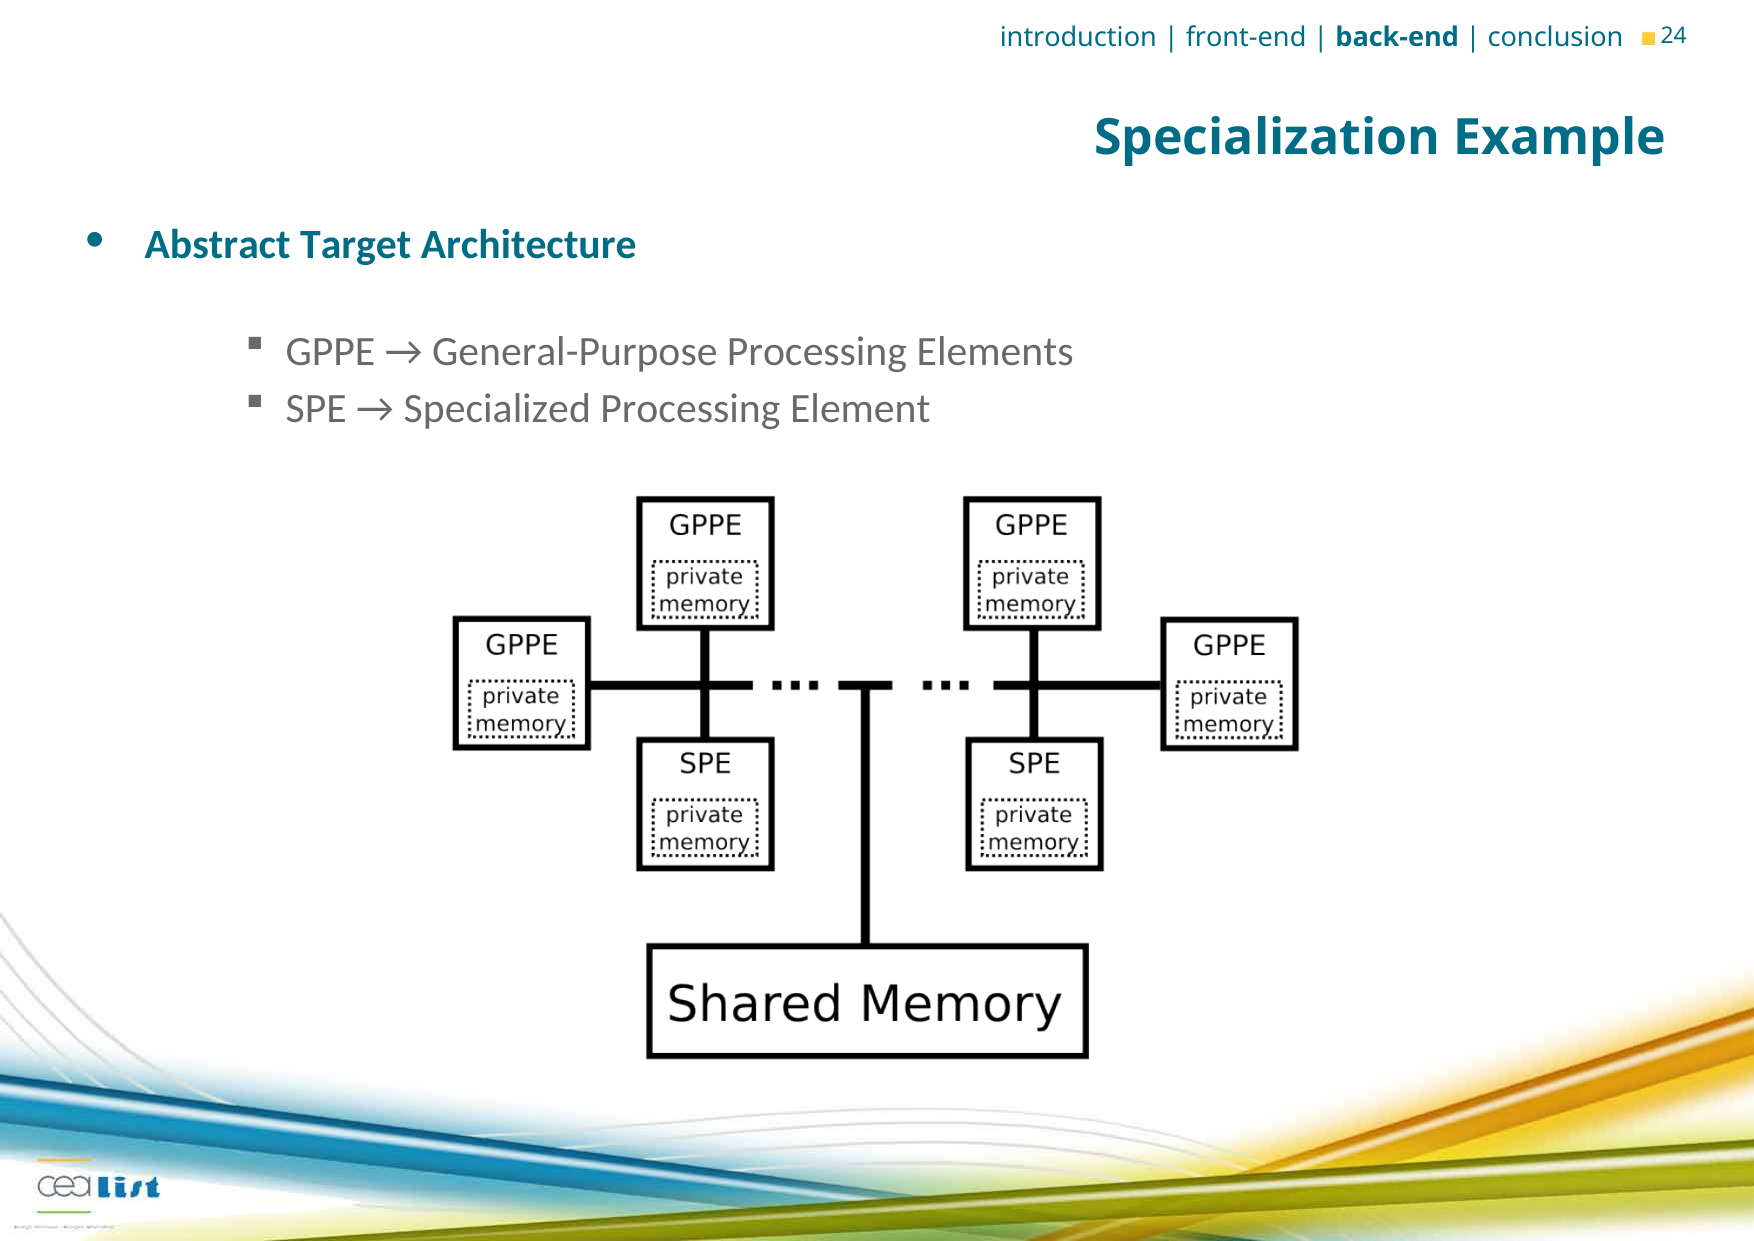

introduction | front-end | back-end | conclusion
# Specialization Example
Abstract Target Architecture
GPPE → General-Purpose Processing Elements
SPE → Specialized Processing Element